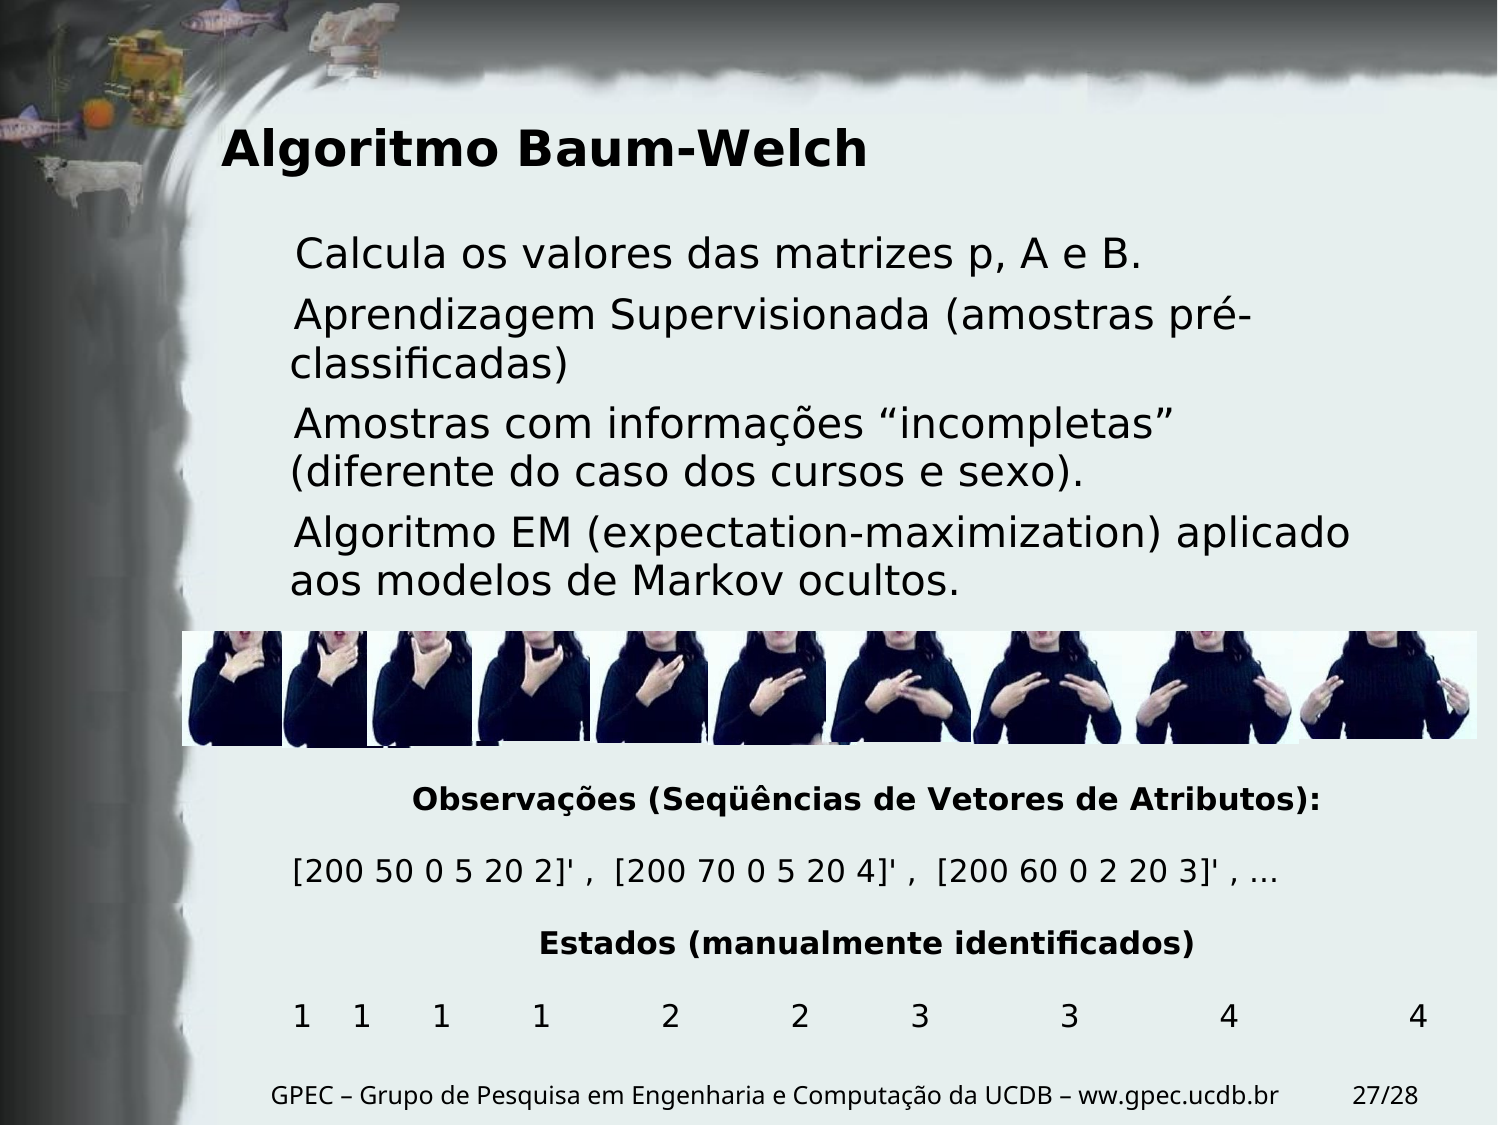

# Algoritmo Baum-Welch
 Calcula os valores das matrizes p, A e B.
 Aprendizagem Supervisionada (amostras pré-classificadas)
 Amostras com informações “incompletas” (diferente do caso dos cursos e sexo).
 Algoritmo EM (expectation-maximization) aplicado aos modelos de Markov ocultos.
Observações (Seqüências de Vetores de Atributos):
[200 50 0 5 20 2]' , [200 70 0 5 20 4]' , [200 60 0 2 20 3]' , ...
Estados (manualmente identificados)
1 1 1 1 2 2 3 3 4 4